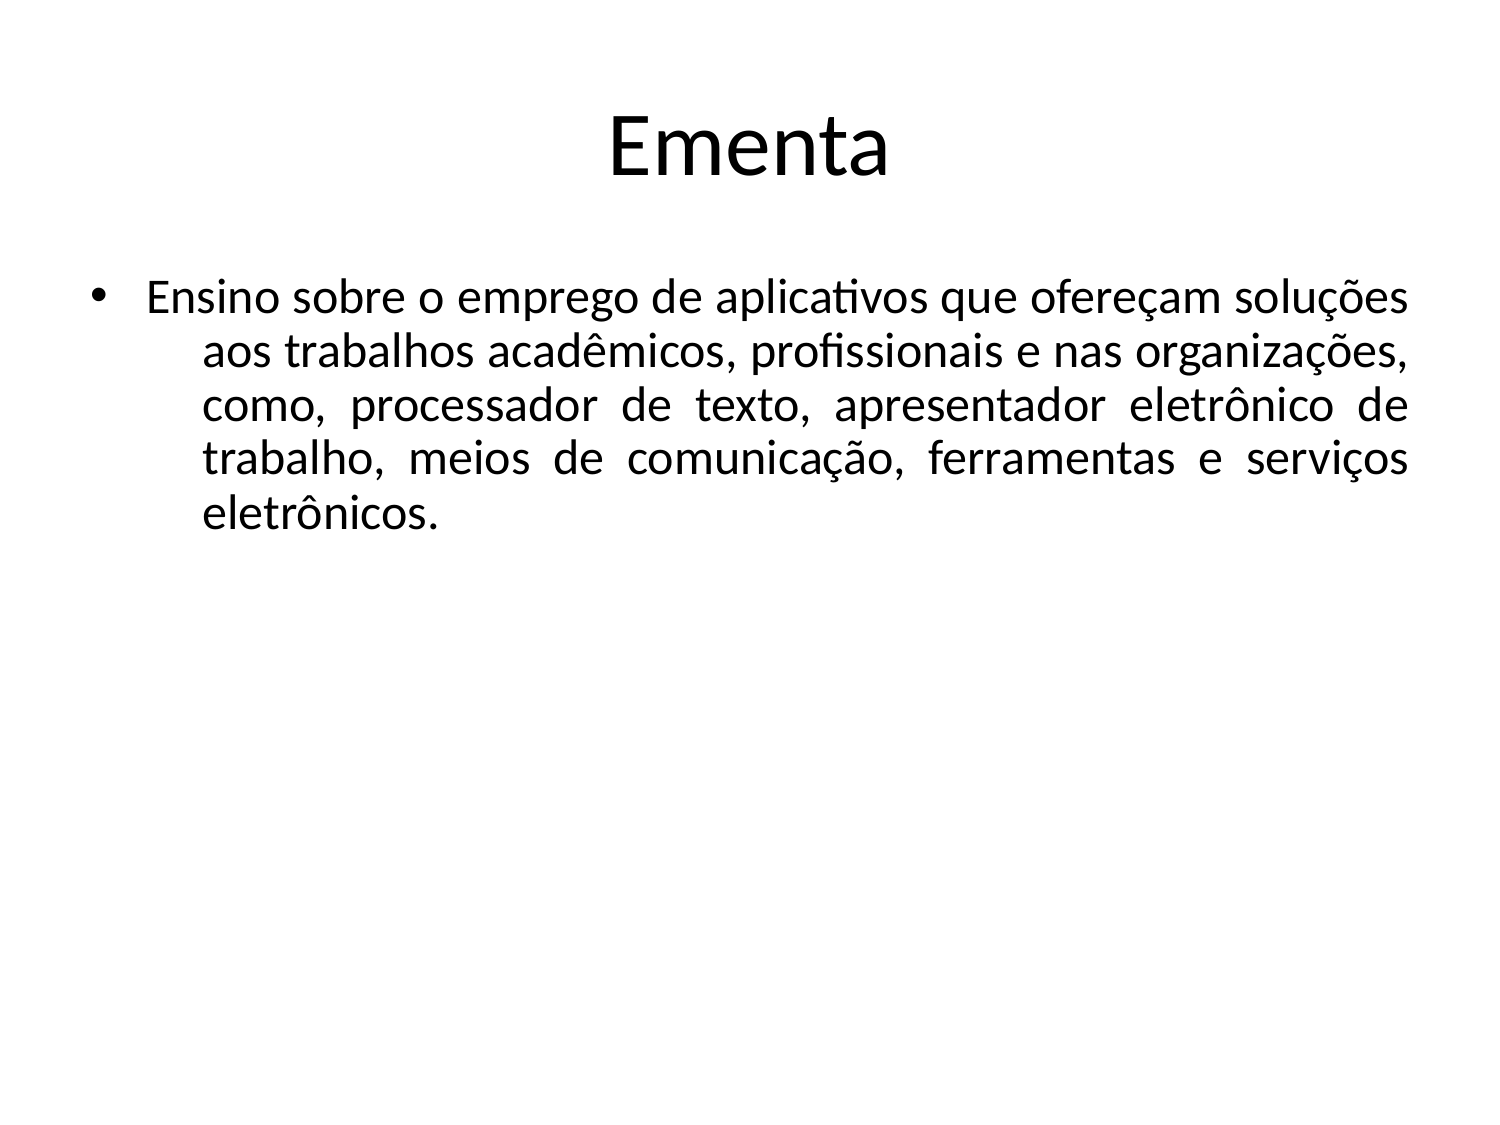

# Ementa
Ensino sobre o emprego de aplicativos que ofereçam soluções aos trabalhos acadêmicos, profissionais e nas organizações, como, processador de texto, apresentador eletrônico de trabalho, meios de comunicação, ferramentas e serviços eletrônicos.